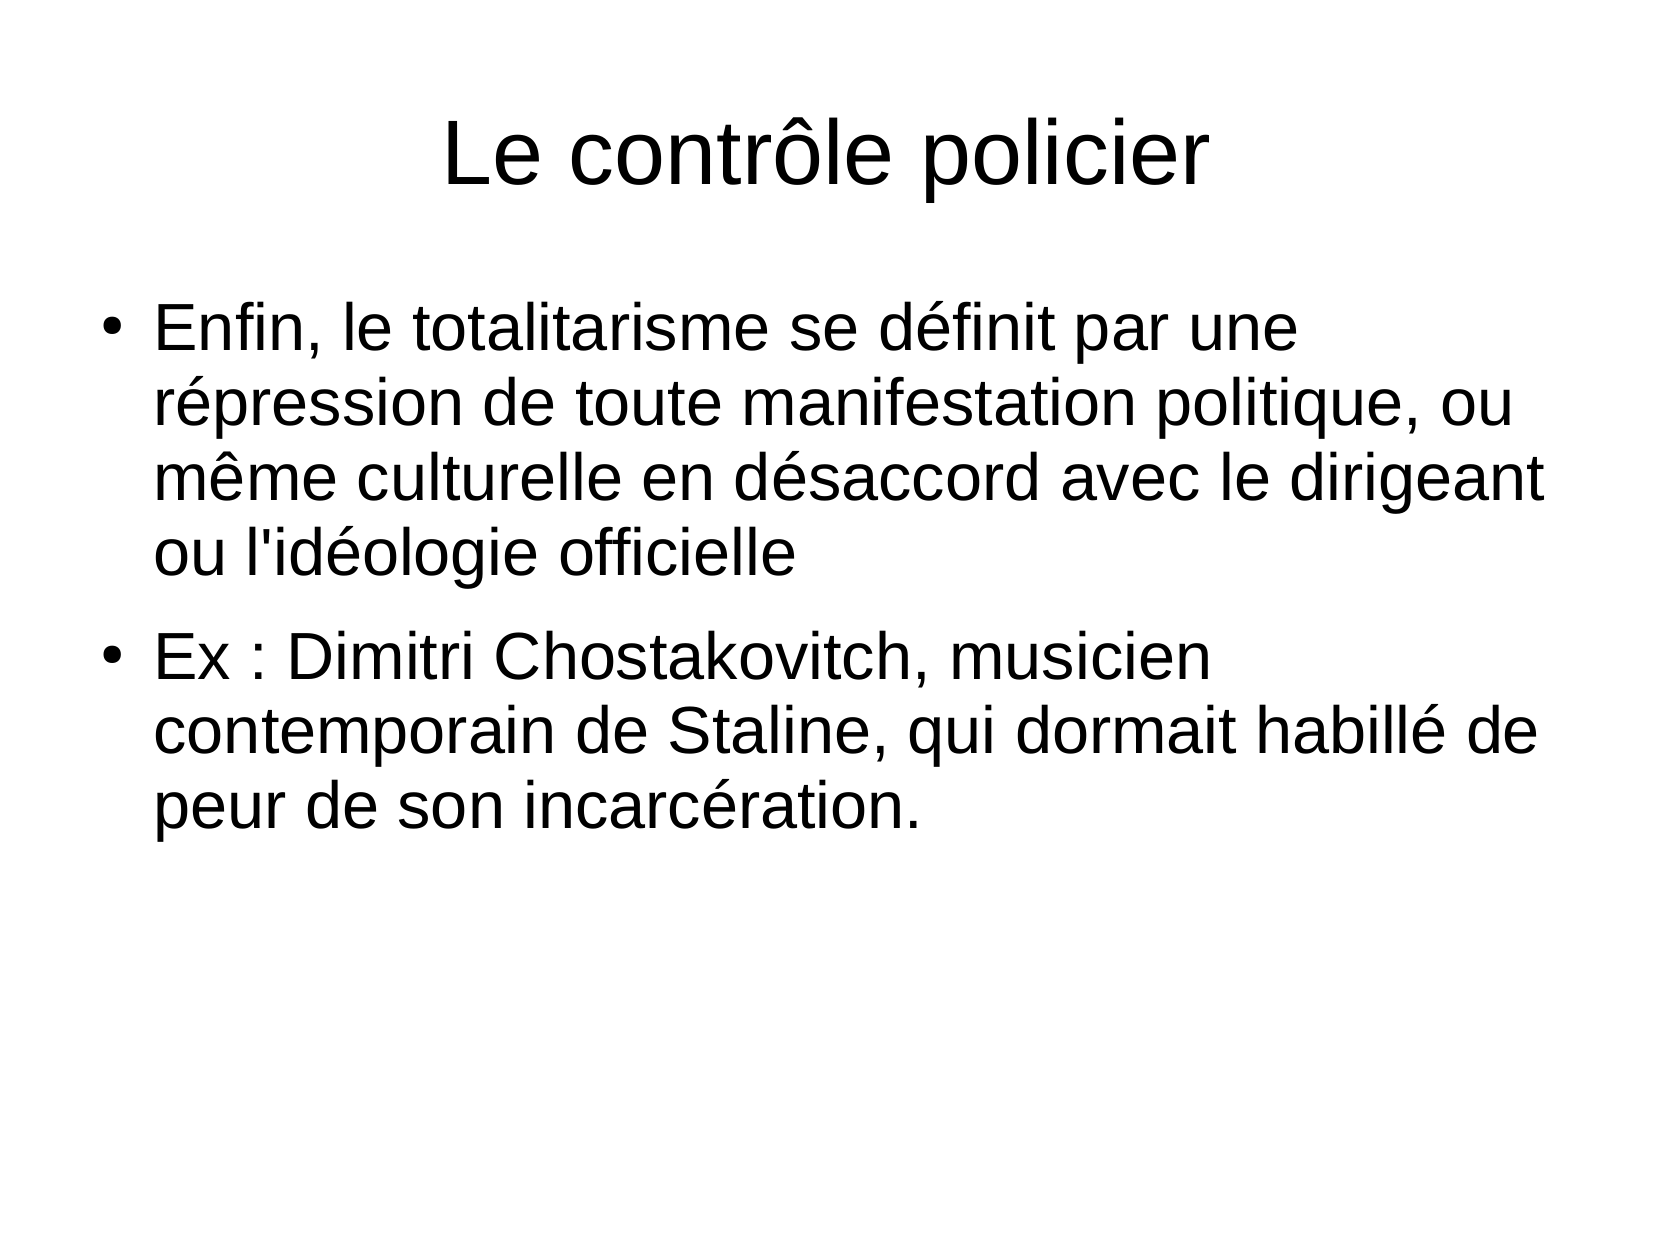

# Le contrôle policier
Enfin, le totalitarisme se définit par une répression de toute manifestation politique, ou même culturelle en désaccord avec le dirigeant ou l'idéologie officielle
Ex : Dimitri Chostakovitch, musicien contemporain de Staline, qui dormait habillé de peur de son incarcération.